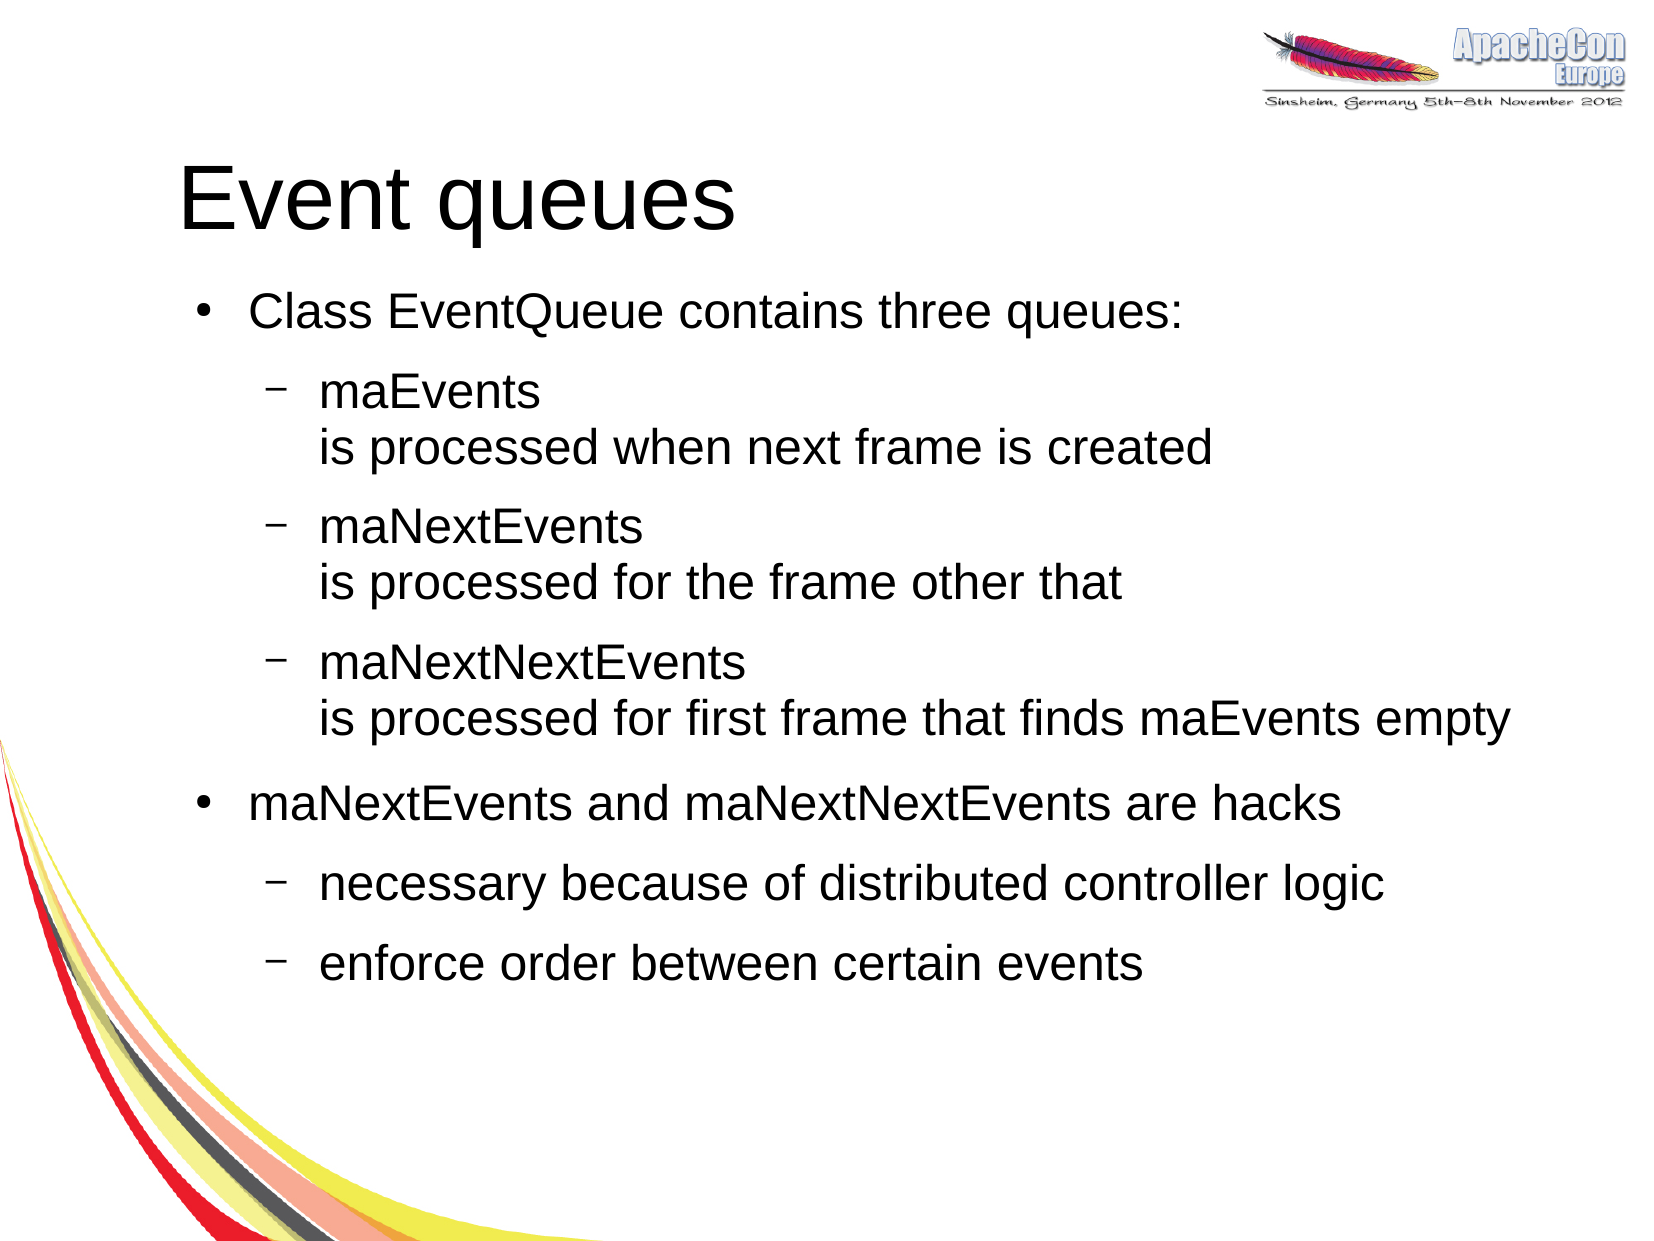

# Event queues
Class EventQueue contains three queues:
maEvents
is processed when next frame is created
maNextEvents
is processed for the frame other that
maNextNextEvents
is processed for first frame that finds maEvents empty
maNextEvents and maNextNextEvents are hacks
necessary because of distributed controller logic
enforce order between certain events